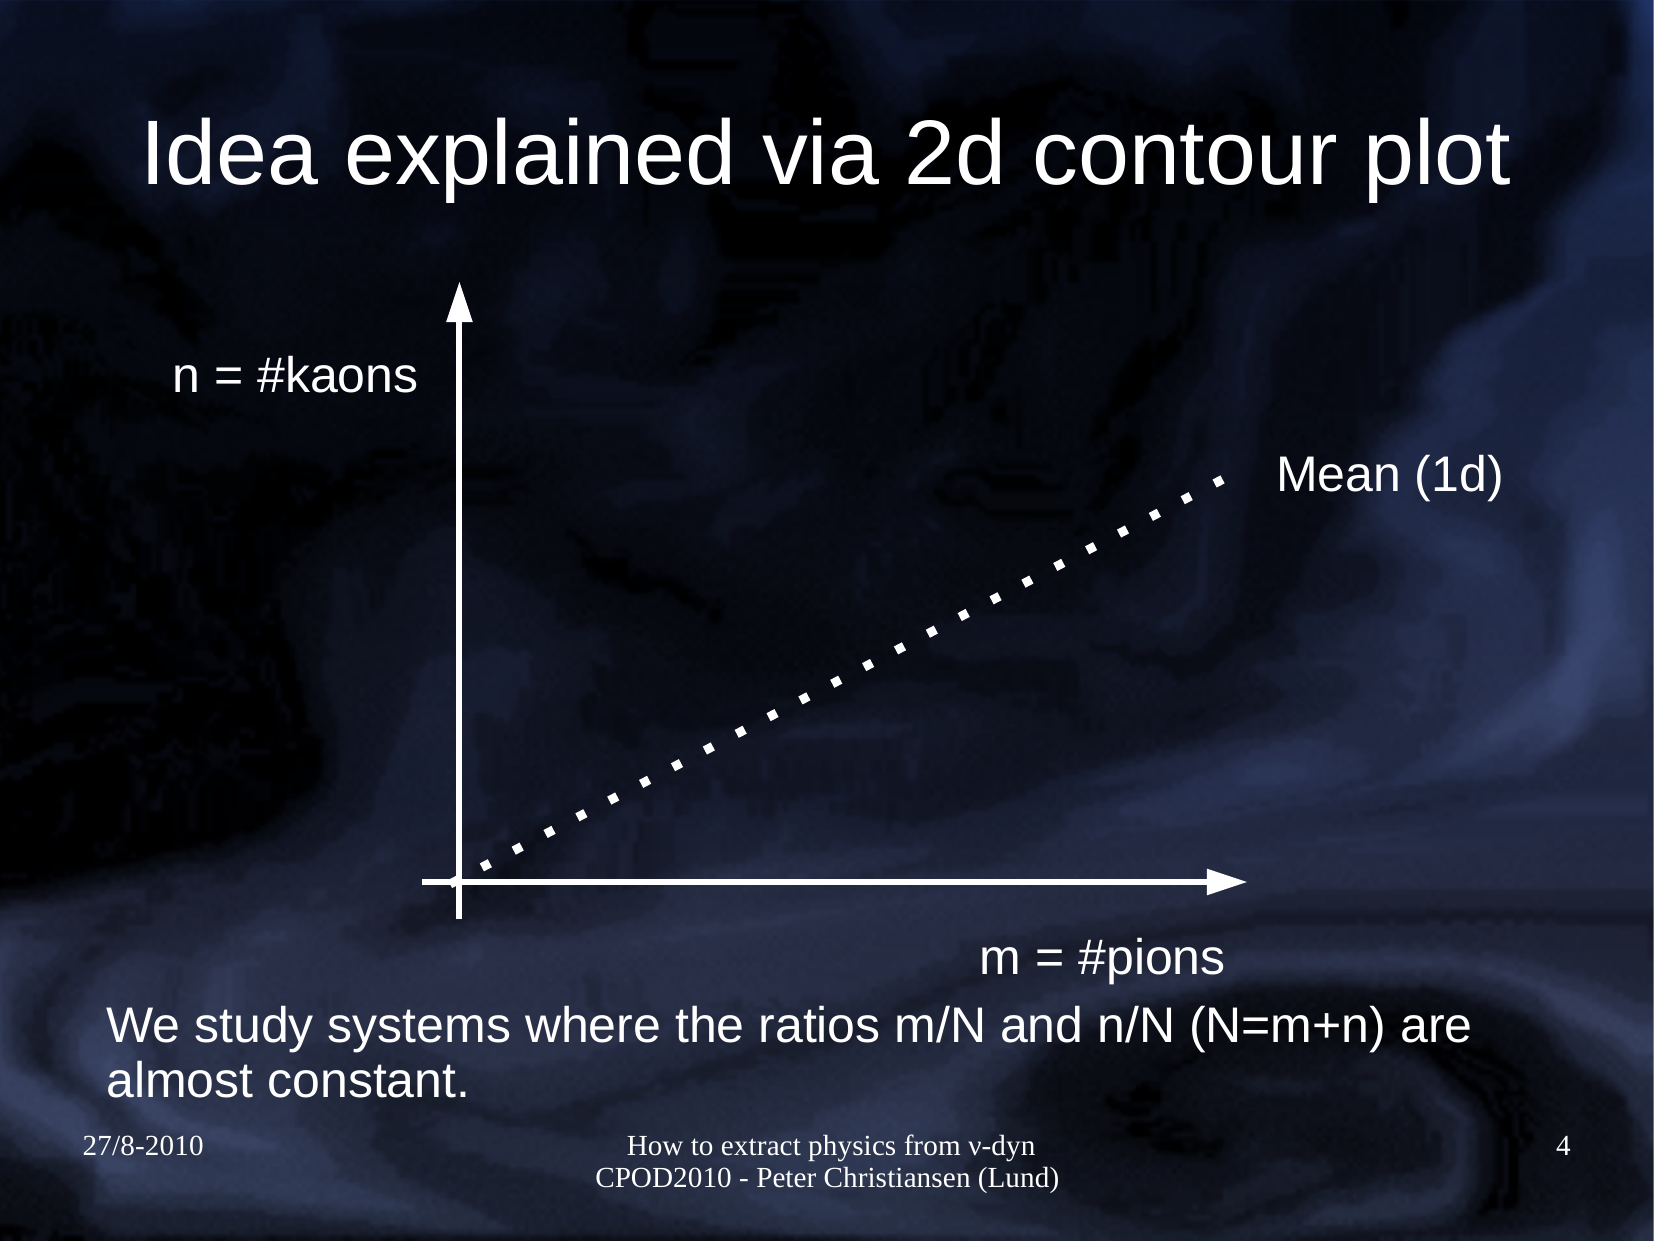

# Idea explained via 2d contour plot
n = #kaons
Mean (1d)
m = #pions
We study systems where the ratios m/N and n/N (N=m+n) are almost constant.
27/8-2010
4